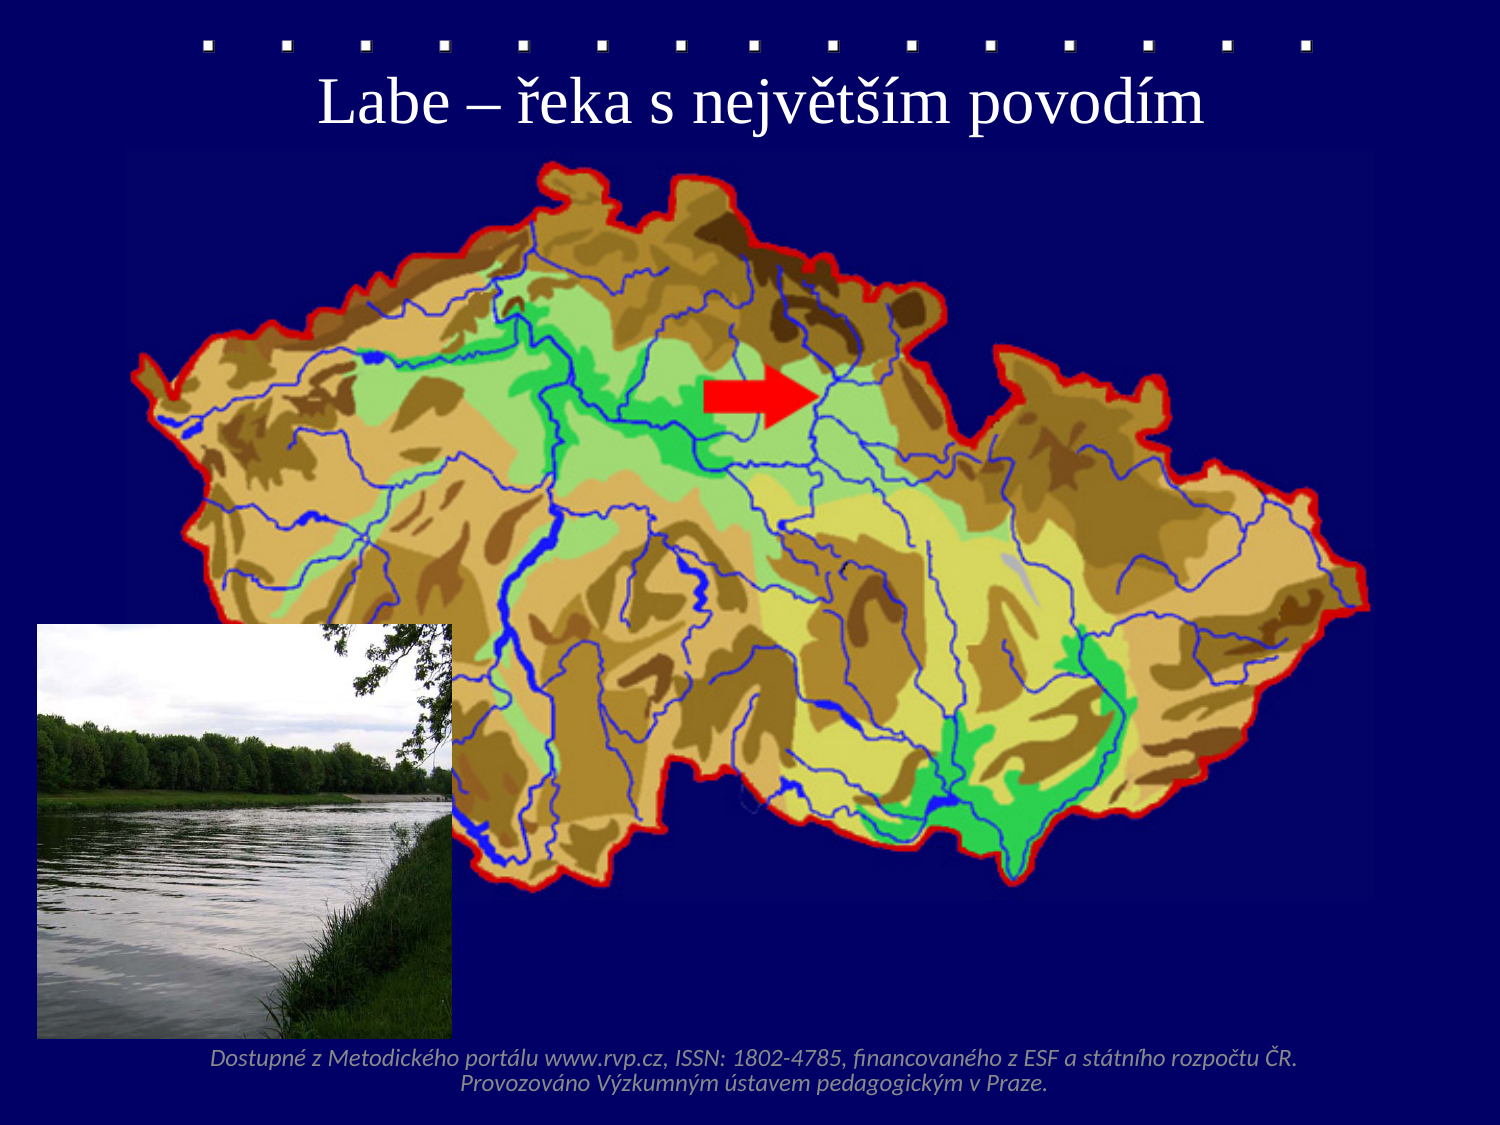

Labe – řeka s největším povodím
# Labe – řeka s největším povodím